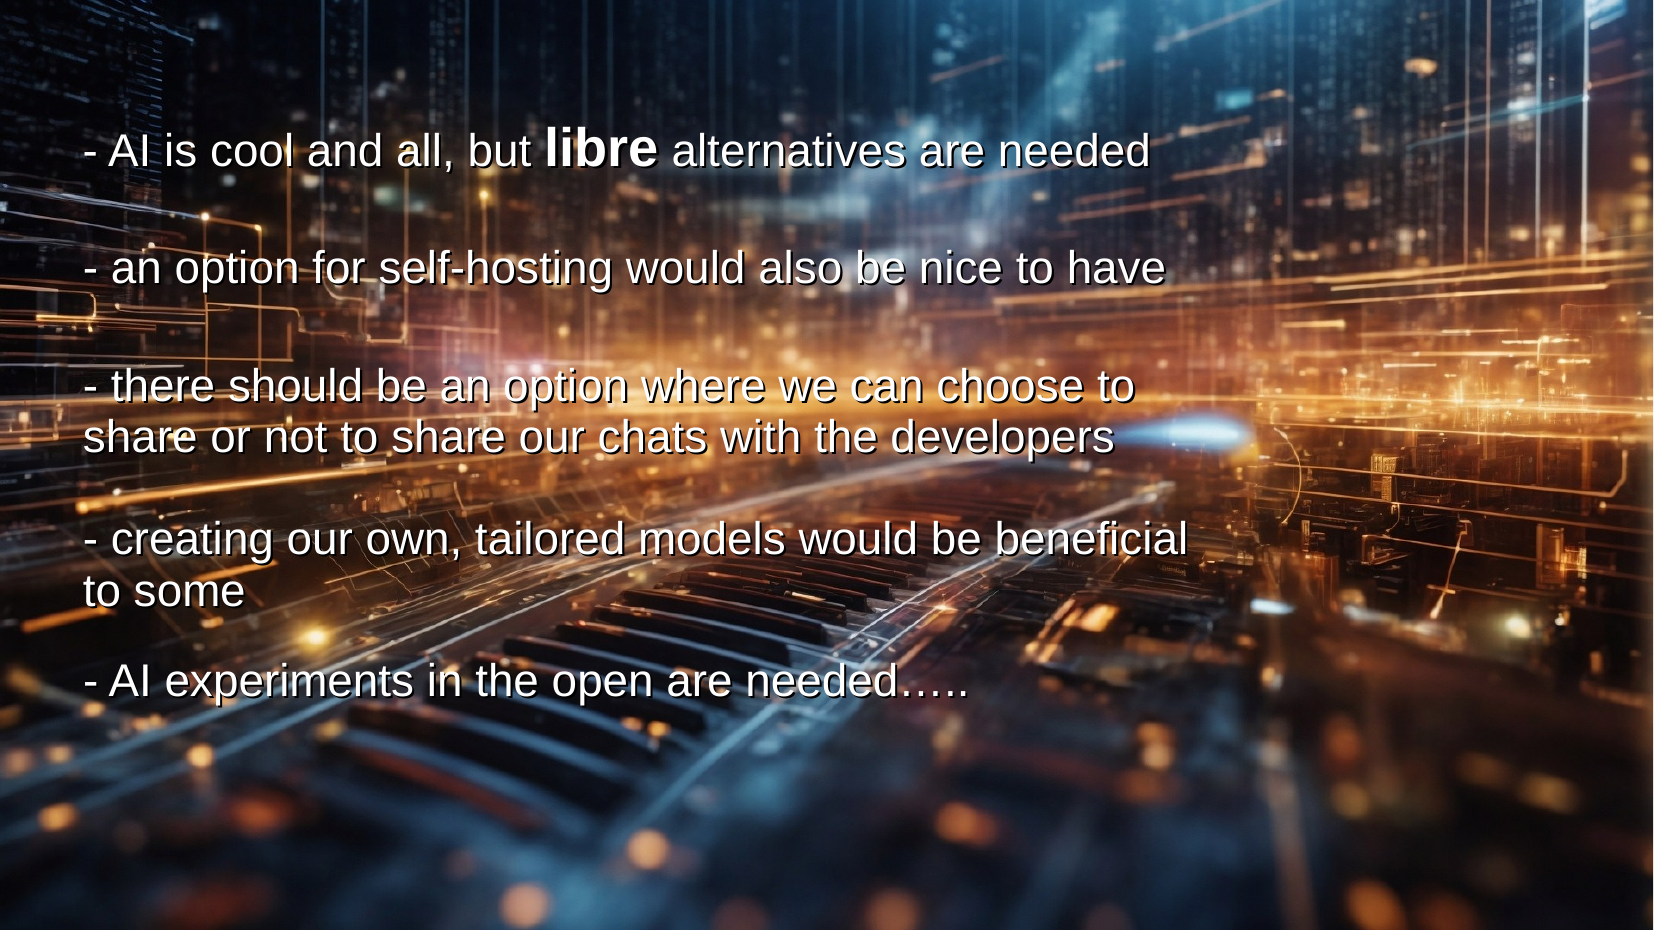

- AI is cool and all, but libre alternatives are needed
- an option for self-hosting would also be nice to have
- there should be an option where we can choose to share or not to share our chats with the developers
- creating our own, tailored models would be beneficial to some
- AI experiments in the open are needed…..